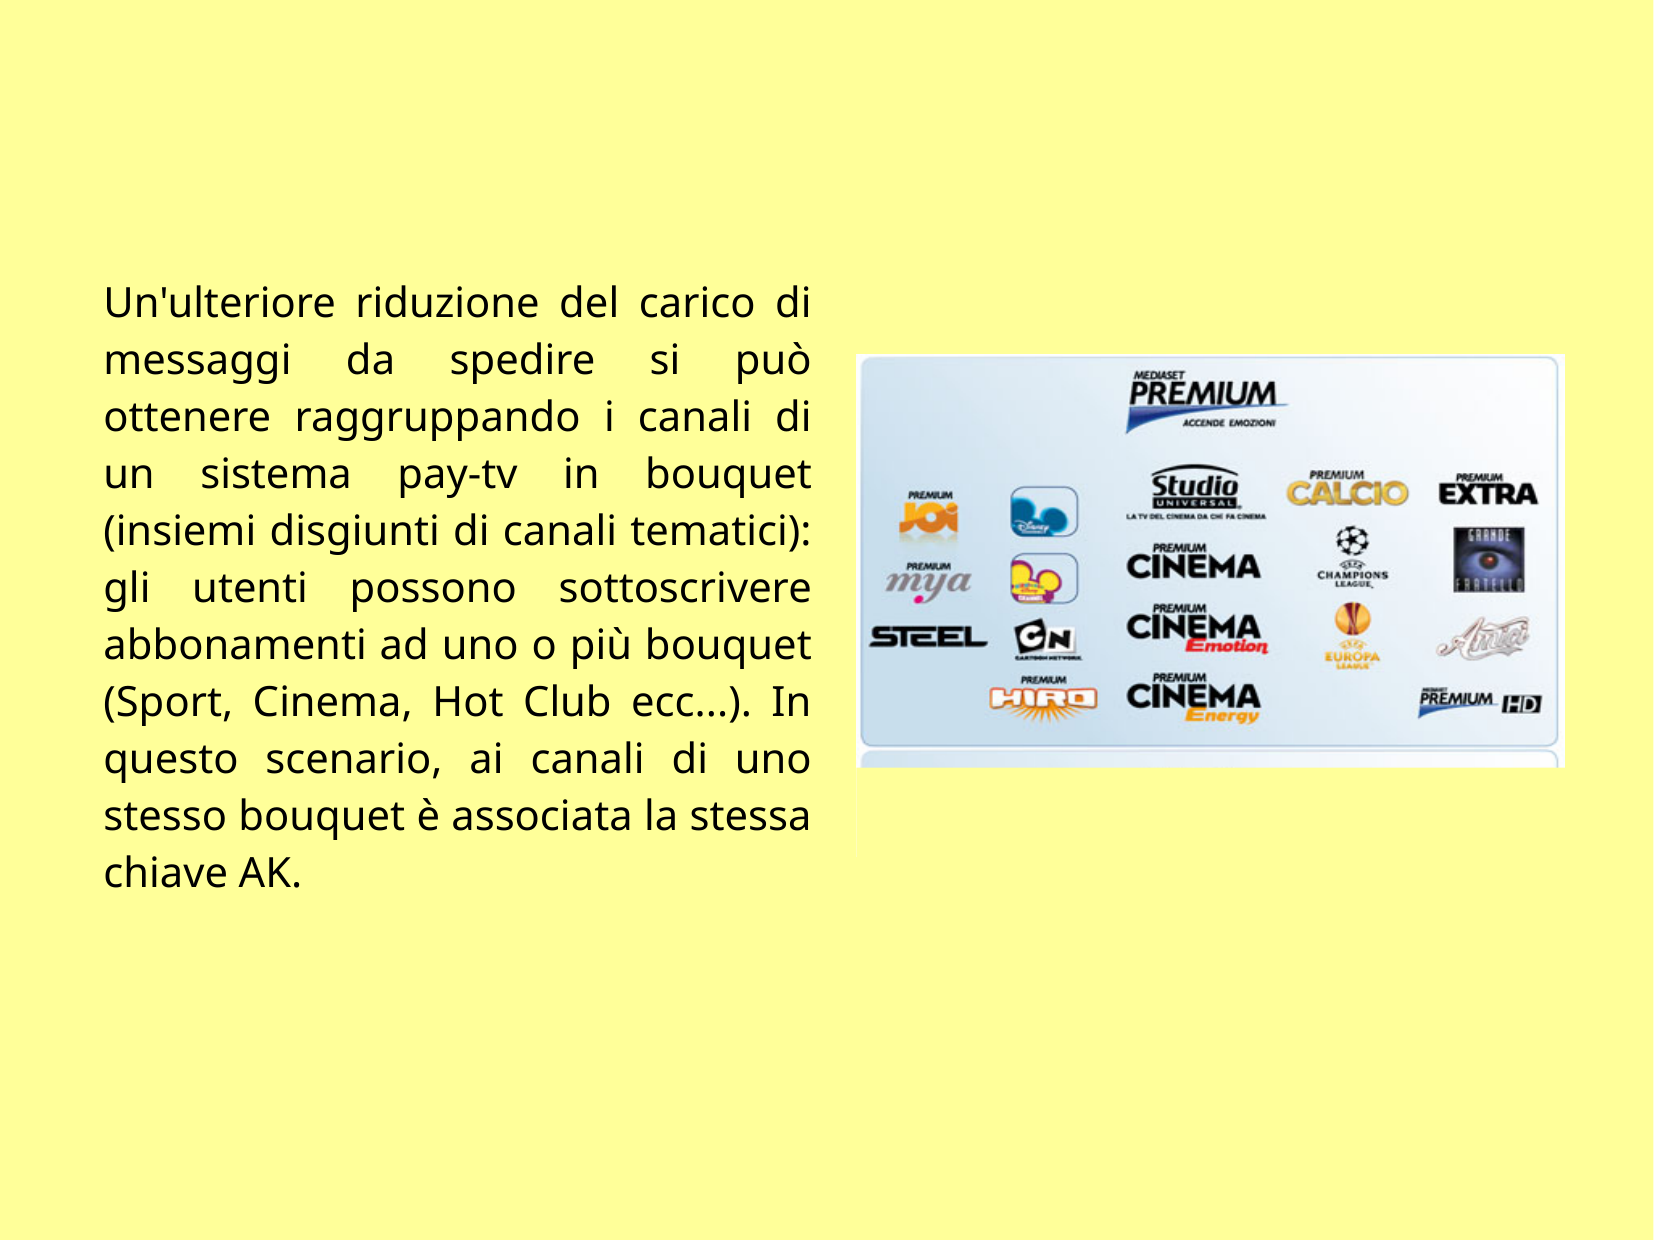

Un'ulteriore riduzione del carico di messaggi da spedire si può ottenere raggruppando i canali di un sistema pay-tv in bouquet (insiemi disgiunti di canali tematici): gli utenti possono sottoscrivere abbonamenti ad uno o più bouquet (Sport, Cinema, Hot Club ecc...). In questo scenario, ai canali di uno stesso bouquet è associata la stessa chiave AK.